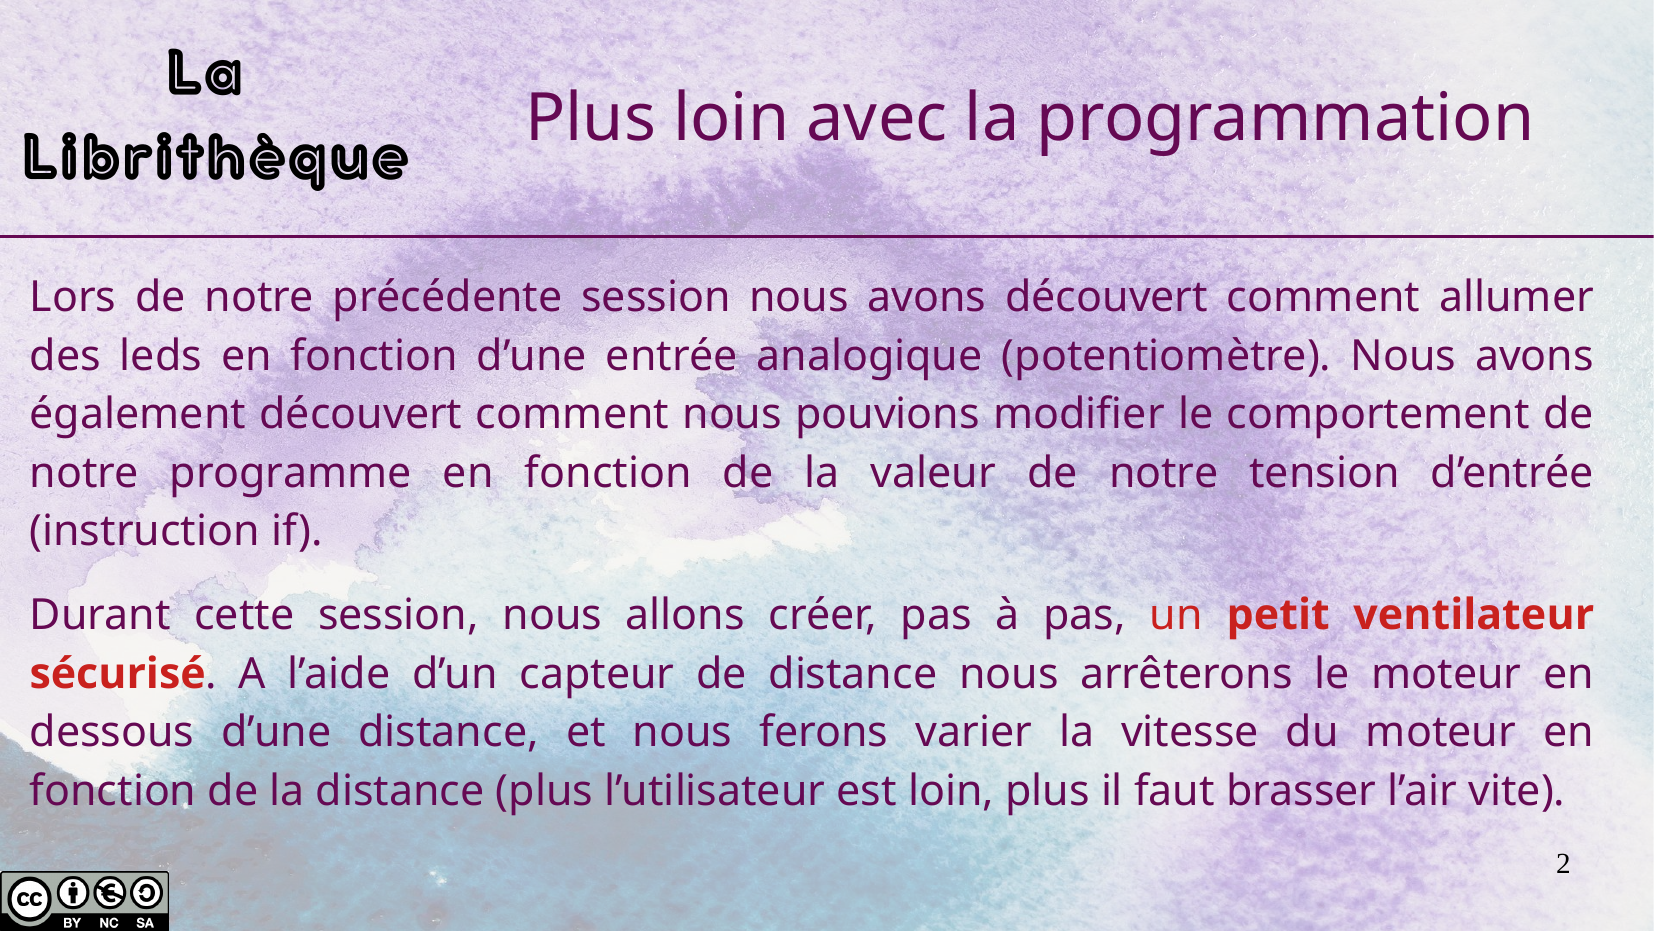

# Plus loin avec la programmation
Lors de notre précédente session nous avons découvert comment allumer des leds en fonction d’une entrée analogique (potentiomètre). Nous avons également découvert comment nous pouvions modifier le comportement de notre programme en fonction de la valeur de notre tension d’entrée (instruction if).
Durant cette session, nous allons créer, pas à pas, un petit ventilateur sécurisé. A l’aide d’un capteur de distance nous arrêterons le moteur en dessous d’une distance, et nous ferons varier la vitesse du moteur en fonction de la distance (plus l’utilisateur est loin, plus il faut brasser l’air vite).
2